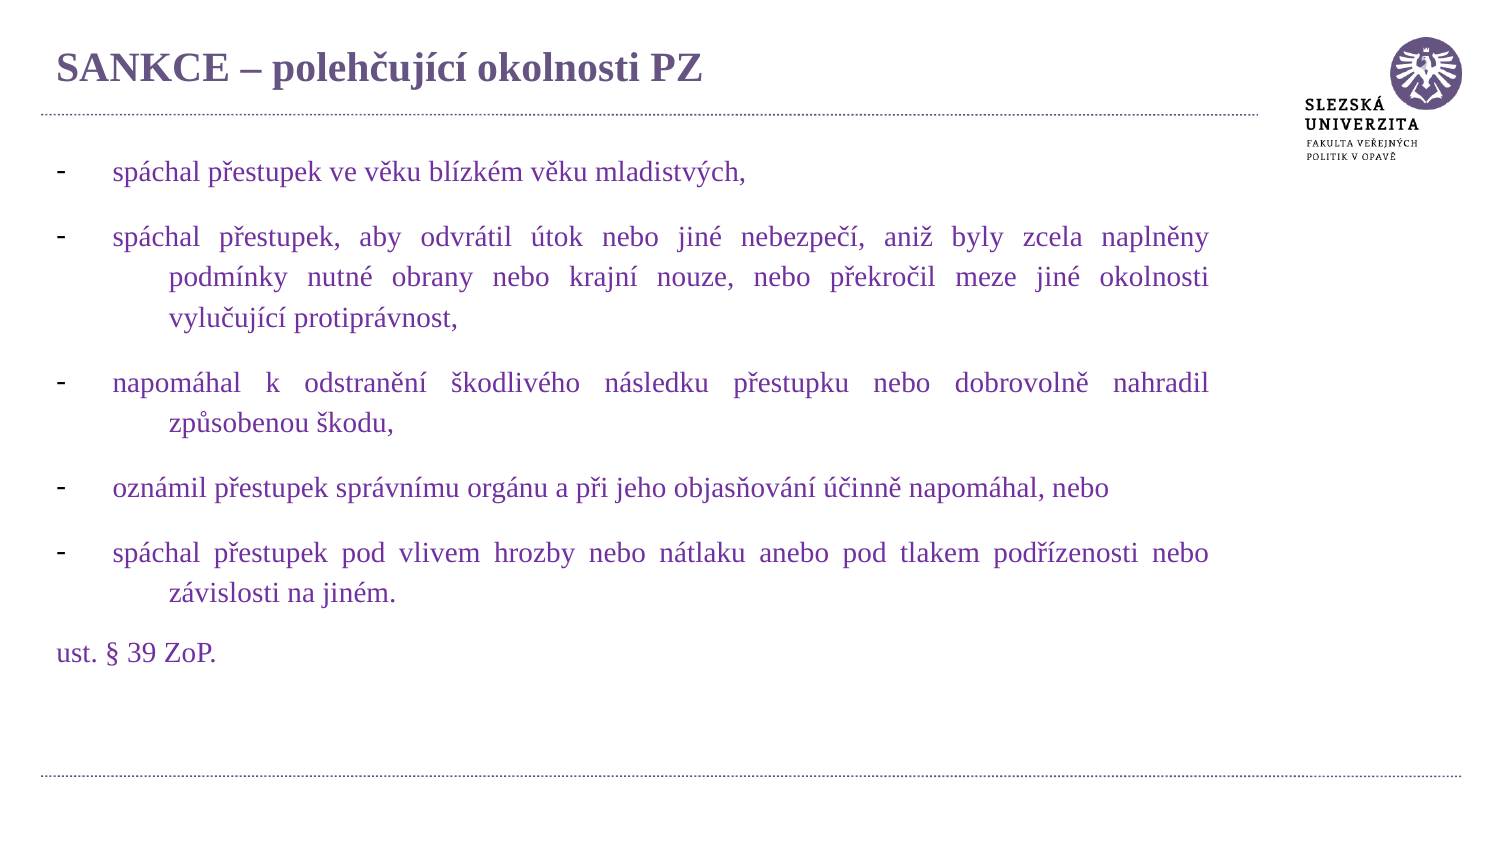

# SANKCE – polehčující okolnosti PZ
spáchal přestupek ve věku blízkém věku mladistvých,
spáchal přestupek, aby odvrátil útok nebo jiné nebezpečí, aniž byly zcela naplněny podmínky nutné obrany nebo krajní nouze, nebo překročil meze jiné okolnosti vylučující protiprávnost,
napomáhal k odstranění škodlivého následku přestupku nebo dobrovolně nahradil způsobenou škodu,
oznámil přestupek správnímu orgánu a při jeho objasňování účinně napomáhal, nebo
spáchal přestupek pod vlivem hrozby nebo nátlaku anebo pod tlakem podřízenosti nebo závislosti na jiném.
ust. § 39 ZoP.